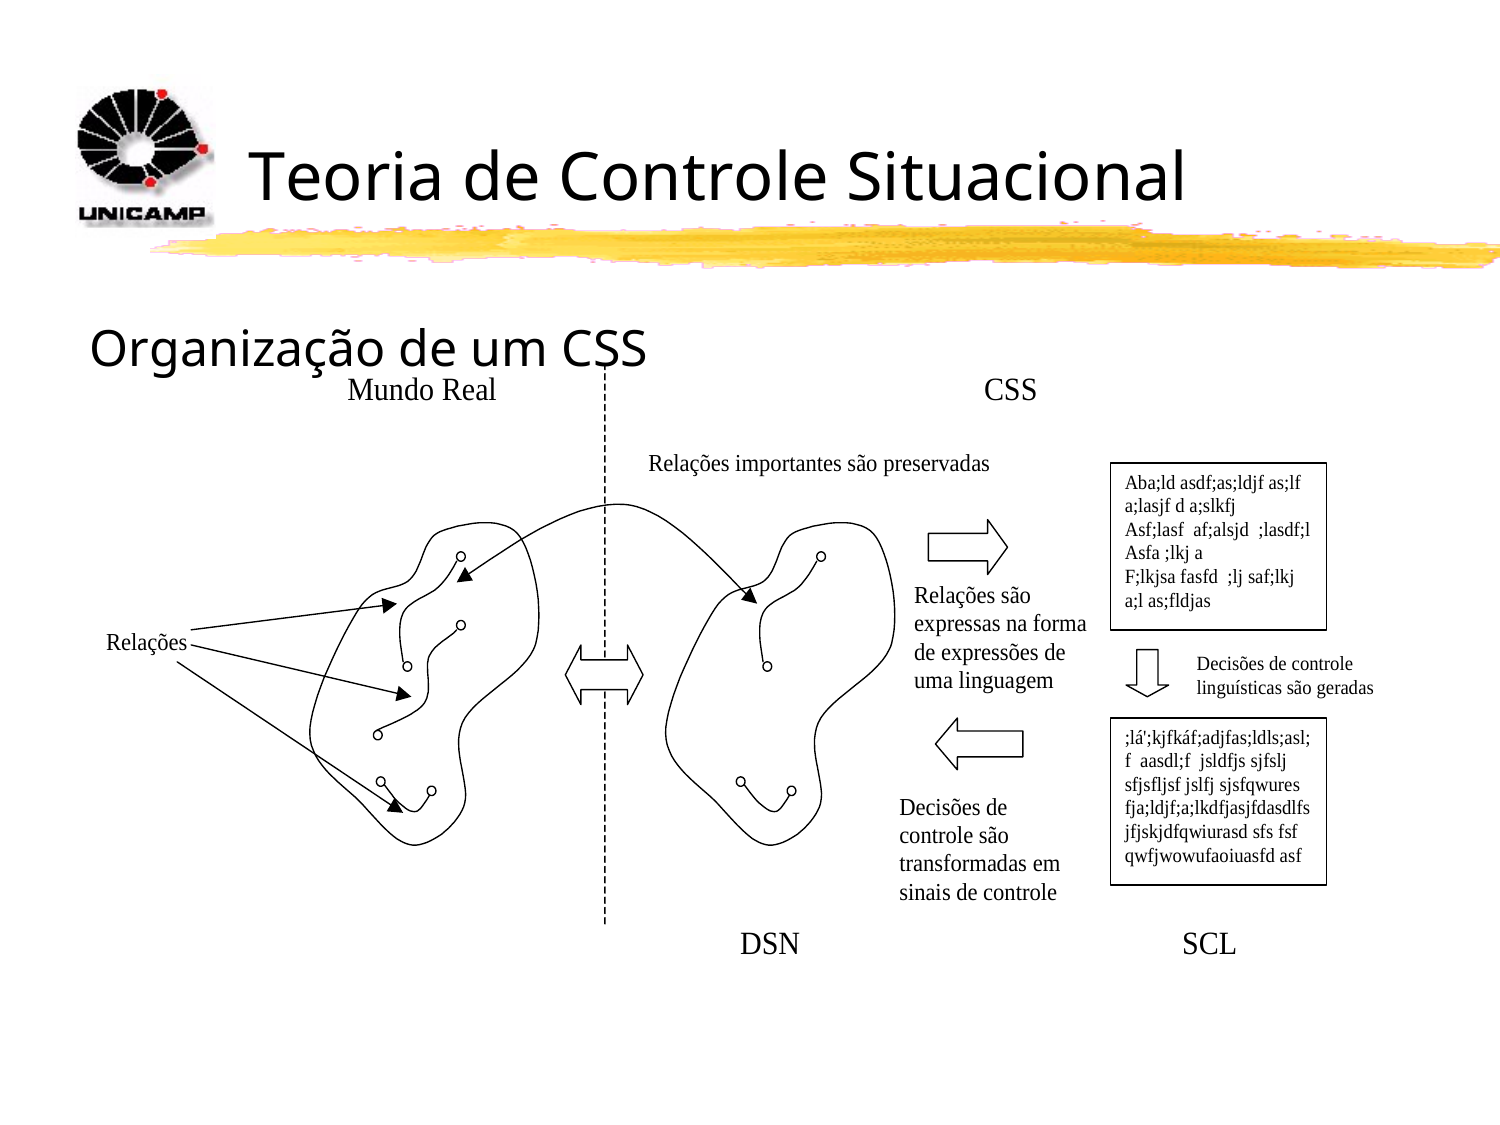

# Teoria de Controle Situacional
Organização de um CSS